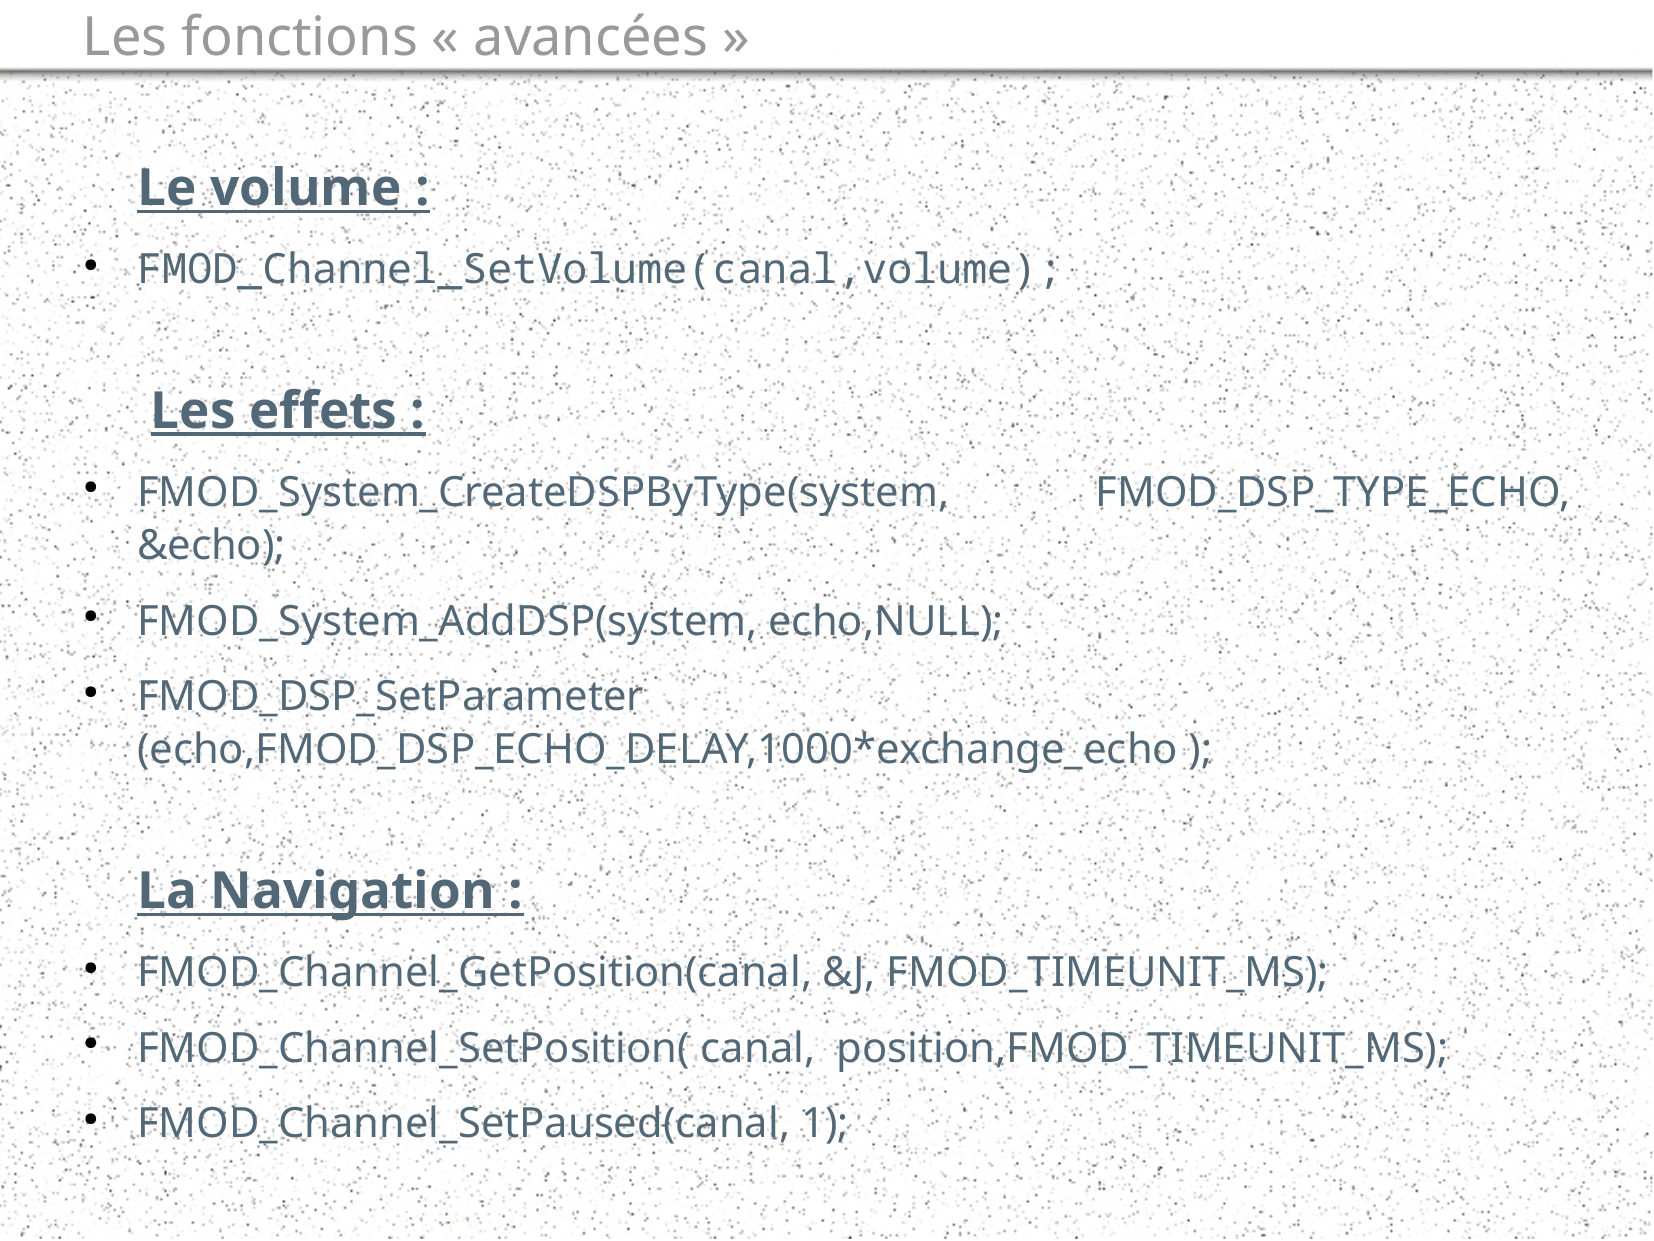

# Les fonctions « avancées »
Le volume :
FMOD_Channel_SetVolume(canal,volume);
Les effets :
FMOD_System_CreateDSPByType(system, FMOD_DSP_TYPE_ECHO, &echo);
FMOD_System_AddDSP(system, echo,NULL);
FMOD_DSP_SetParameter (echo,FMOD_DSP_ECHO_DELAY,1000*exchange_echo );
La Navigation :
FMOD_Channel_GetPosition(canal, &J, FMOD_TIMEUNIT_MS);
FMOD_Channel_SetPosition( canal, position,FMOD_TIMEUNIT_MS);
FMOD_Channel_SetPaused(canal, 1);